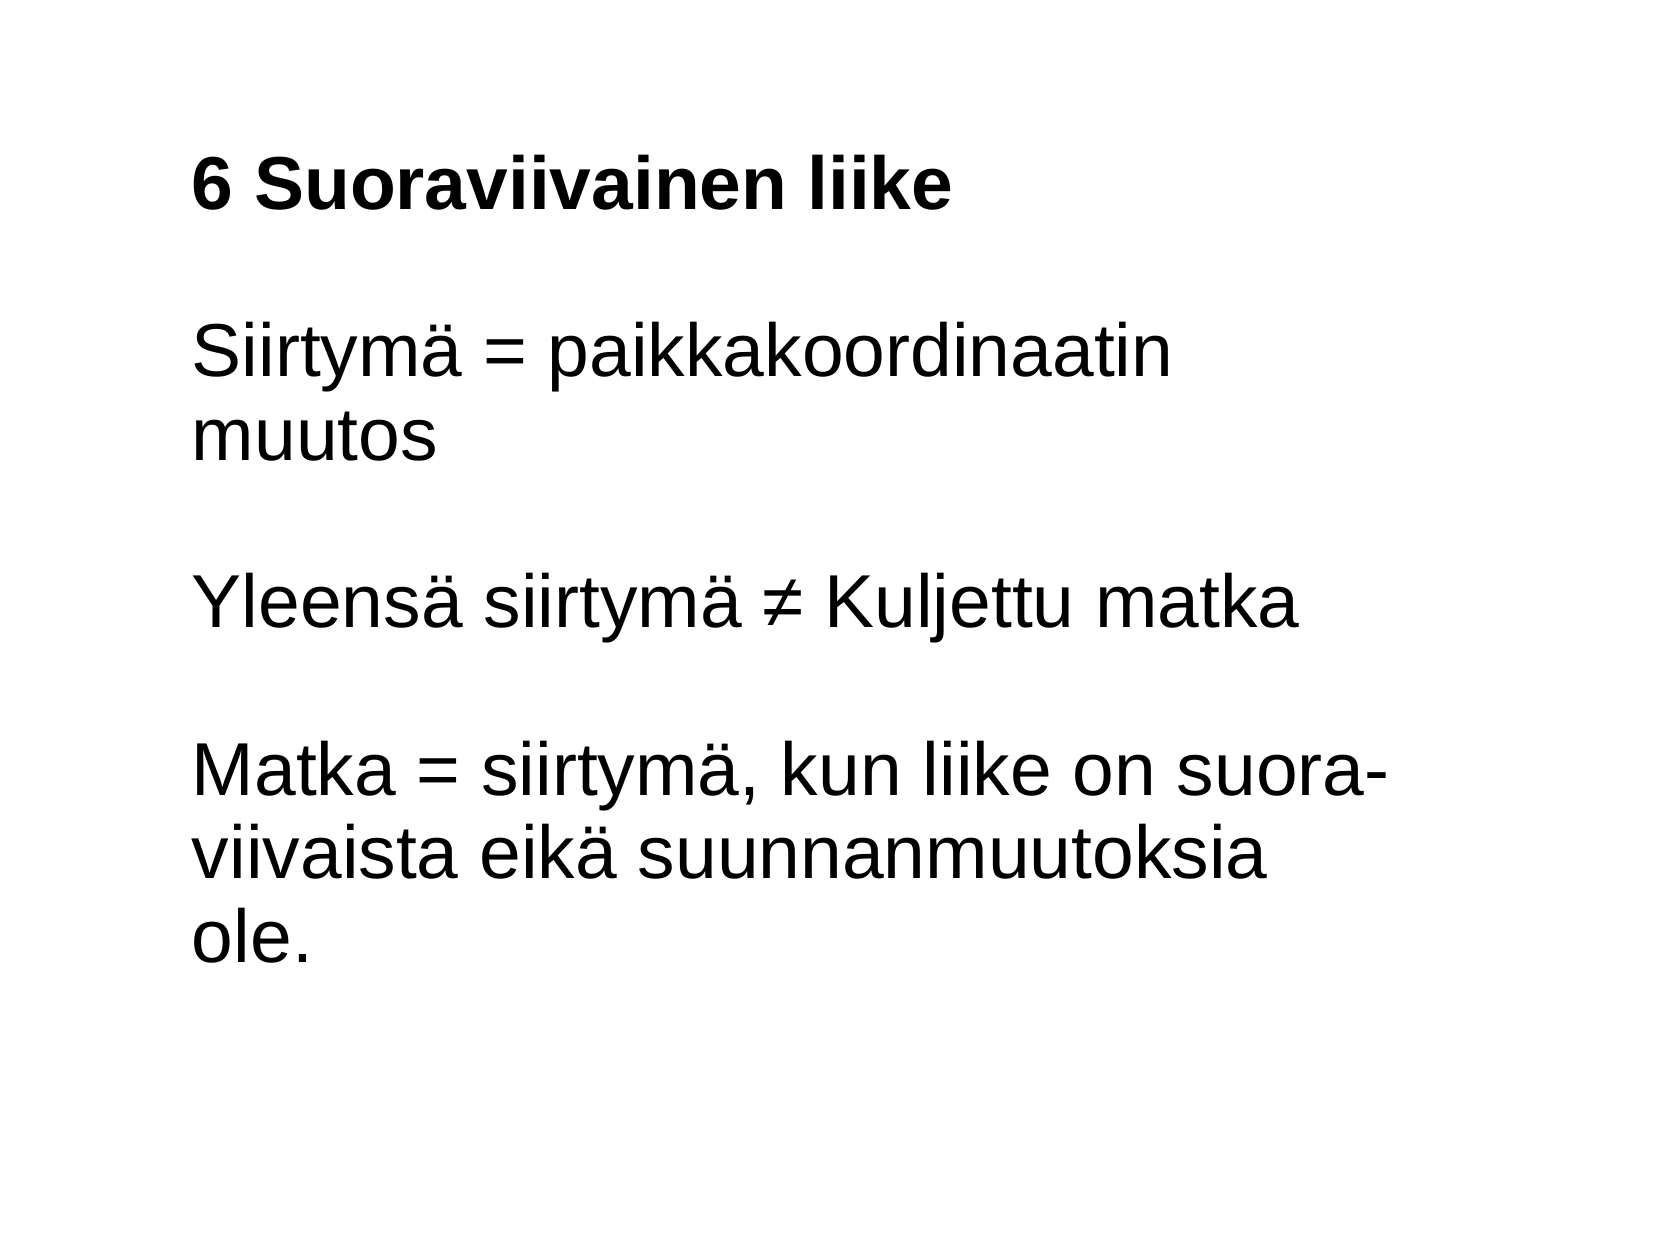

6 Suoraviivainen liike
Siirtymä = paikkakoordinaatin muutos
Yleensä siirtymä ≠ Kuljettu matka
Matka = siirtymä, kun liike on suora-viivaista eikä suunnanmuutoksia ole.